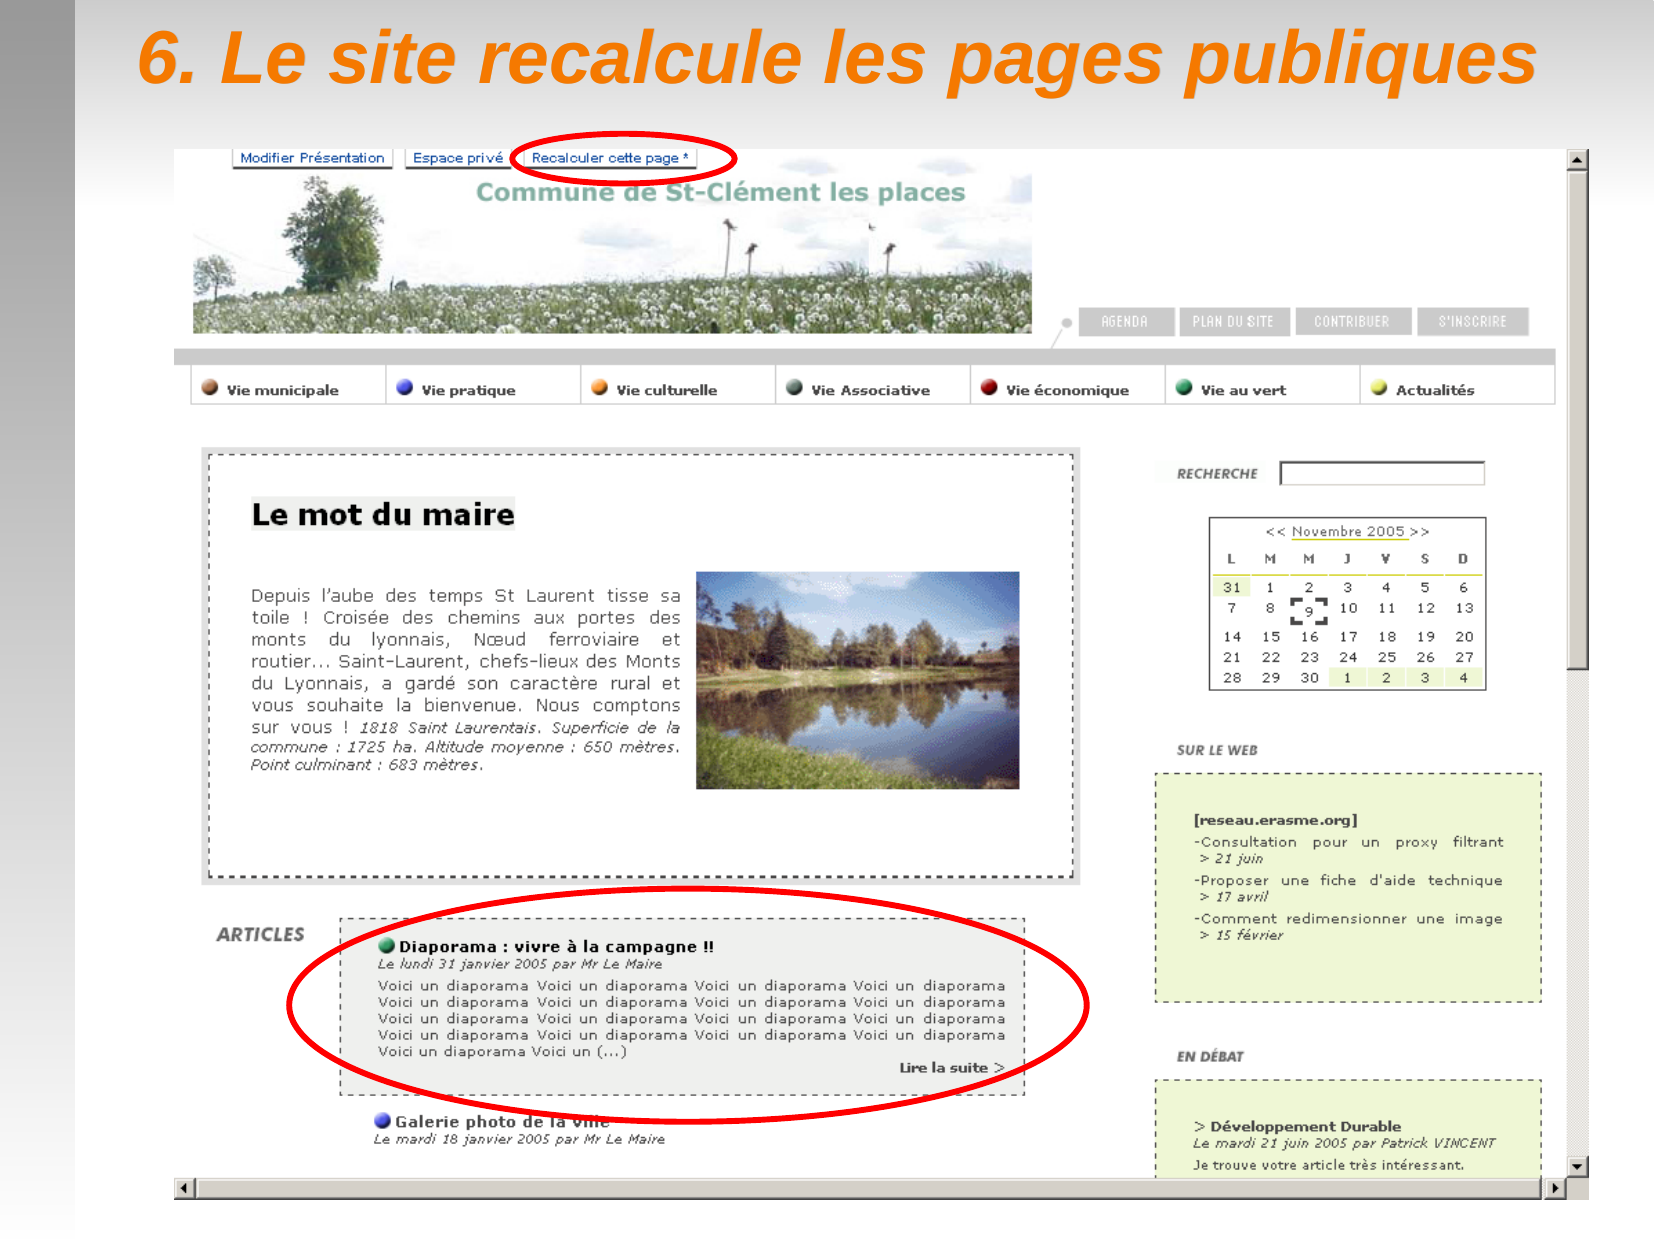

# 6. Le site recalcule les pages publiques